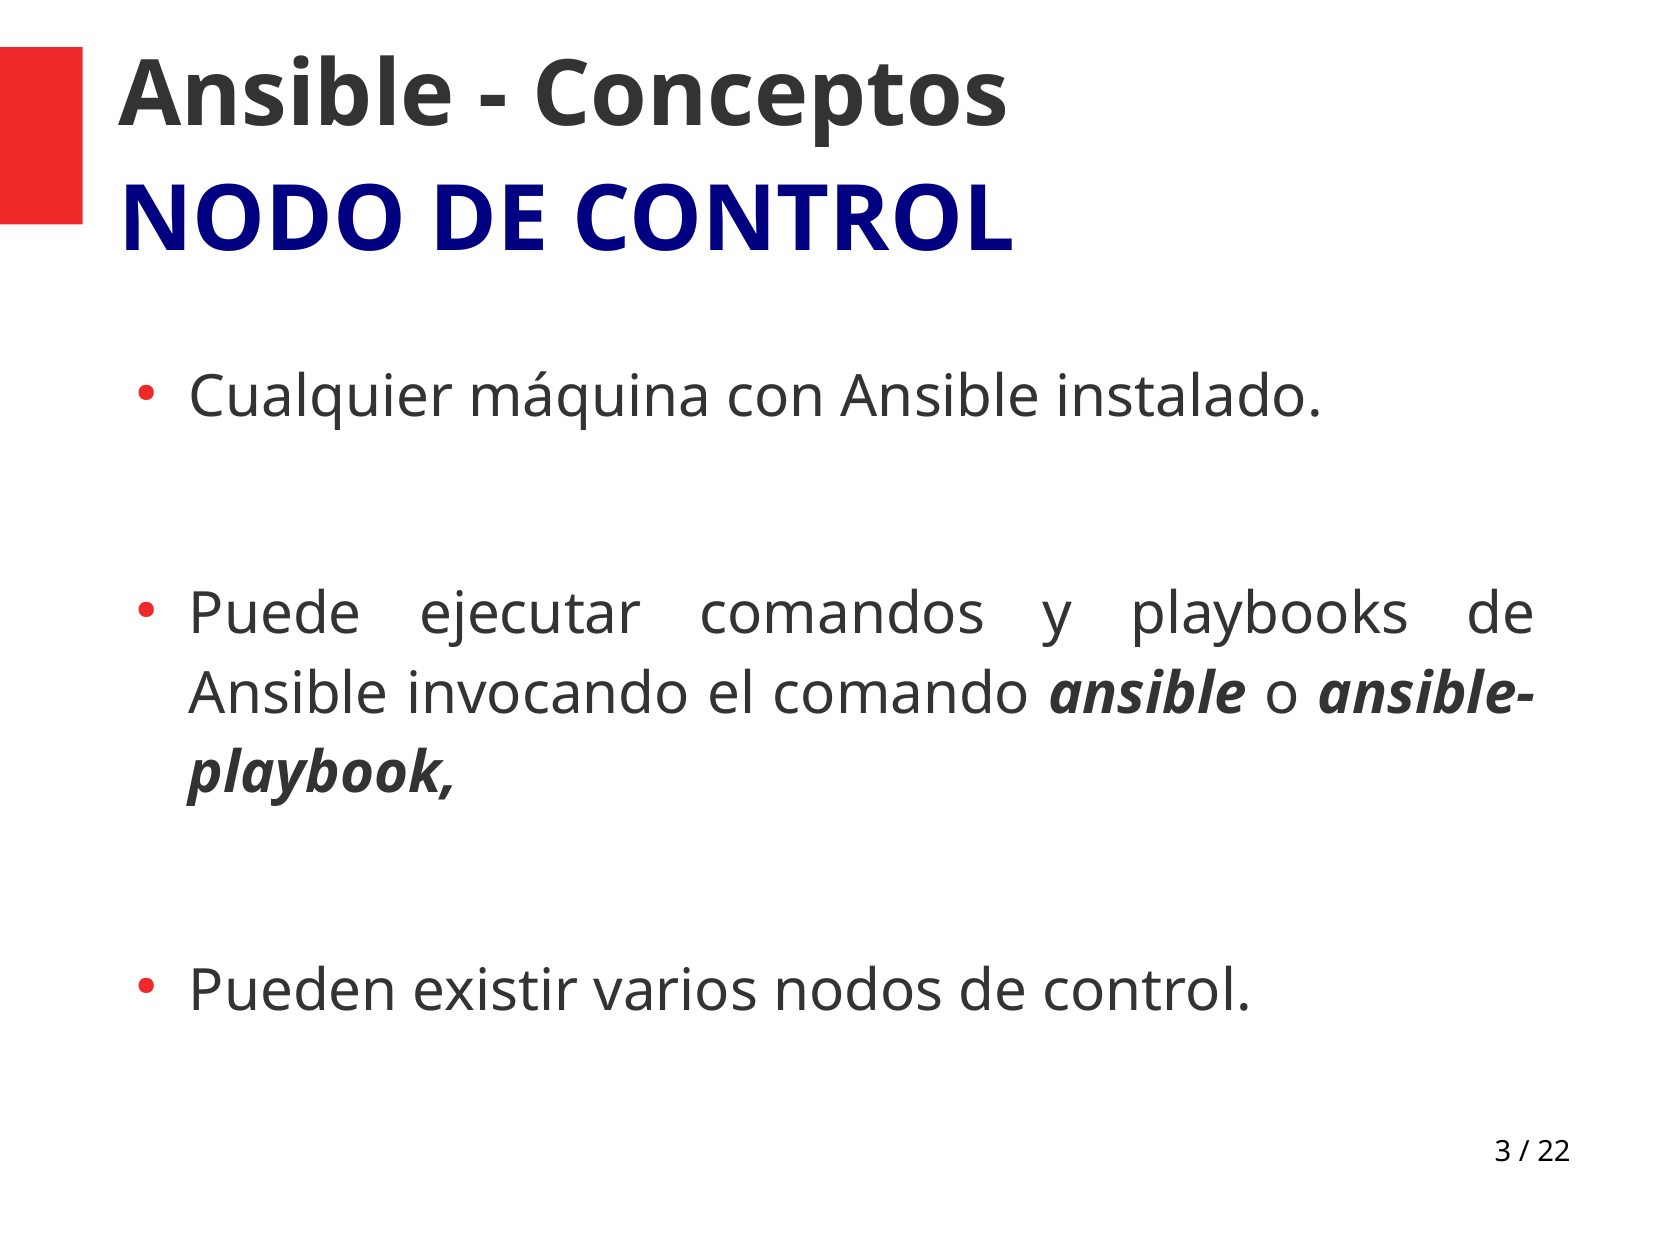

# Ansible - Conceptos NODO DE CONTROL
Cualquier máquina con Ansible instalado.
Puede ejecutar comandos y playbooks de Ansible invocando el comando ansible o ansible-playbook,
Pueden existir varios nodos de control.
3